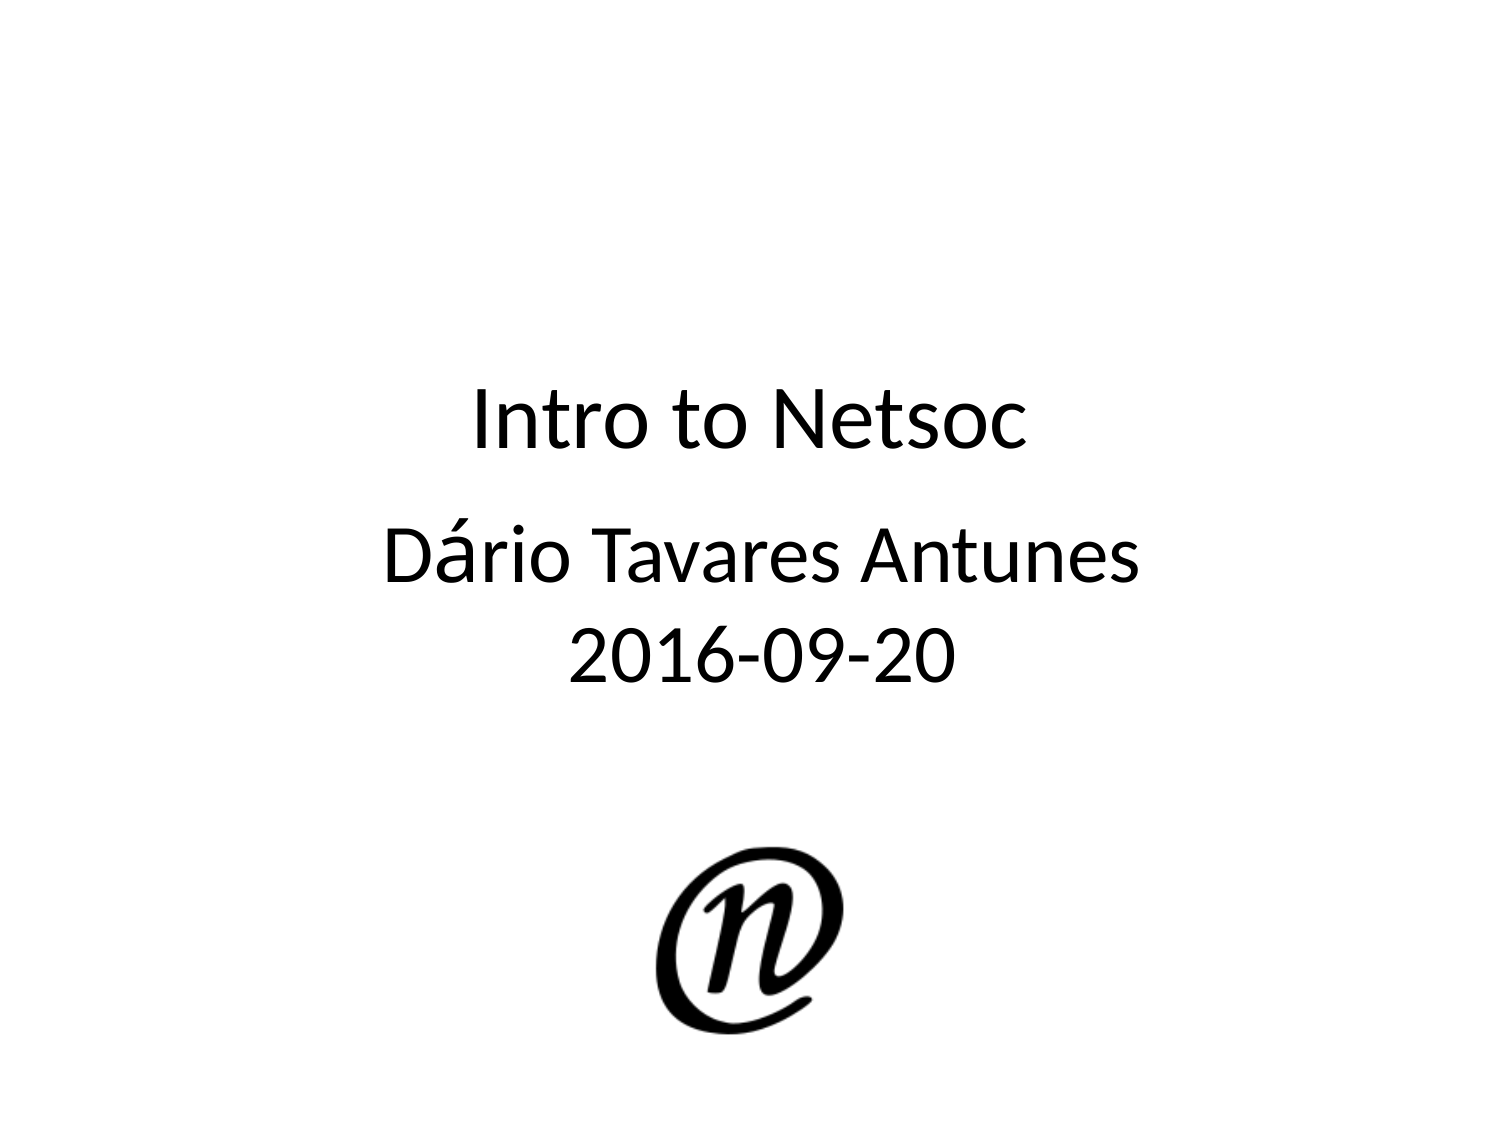

# Intro to Netsoc
Dário Tavares Antunes
2016-09-20